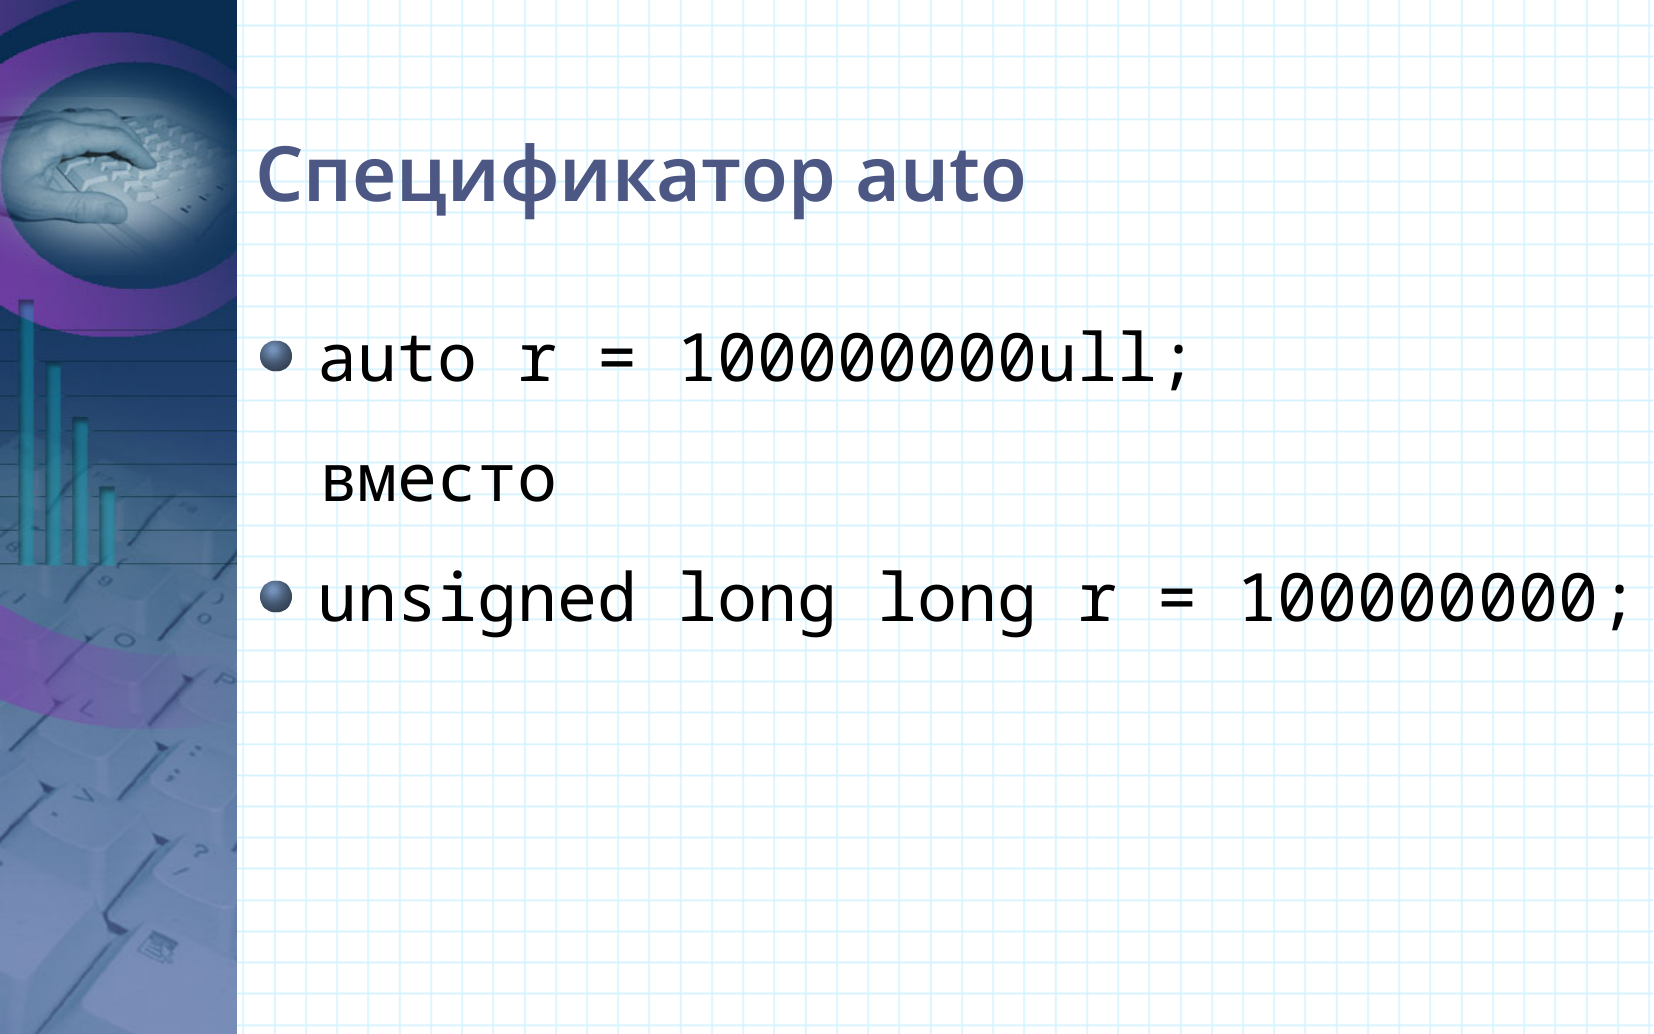

# Спецификатор auto
auto r = 100000000ull;
вместо
unsigned long long r = 100000000;